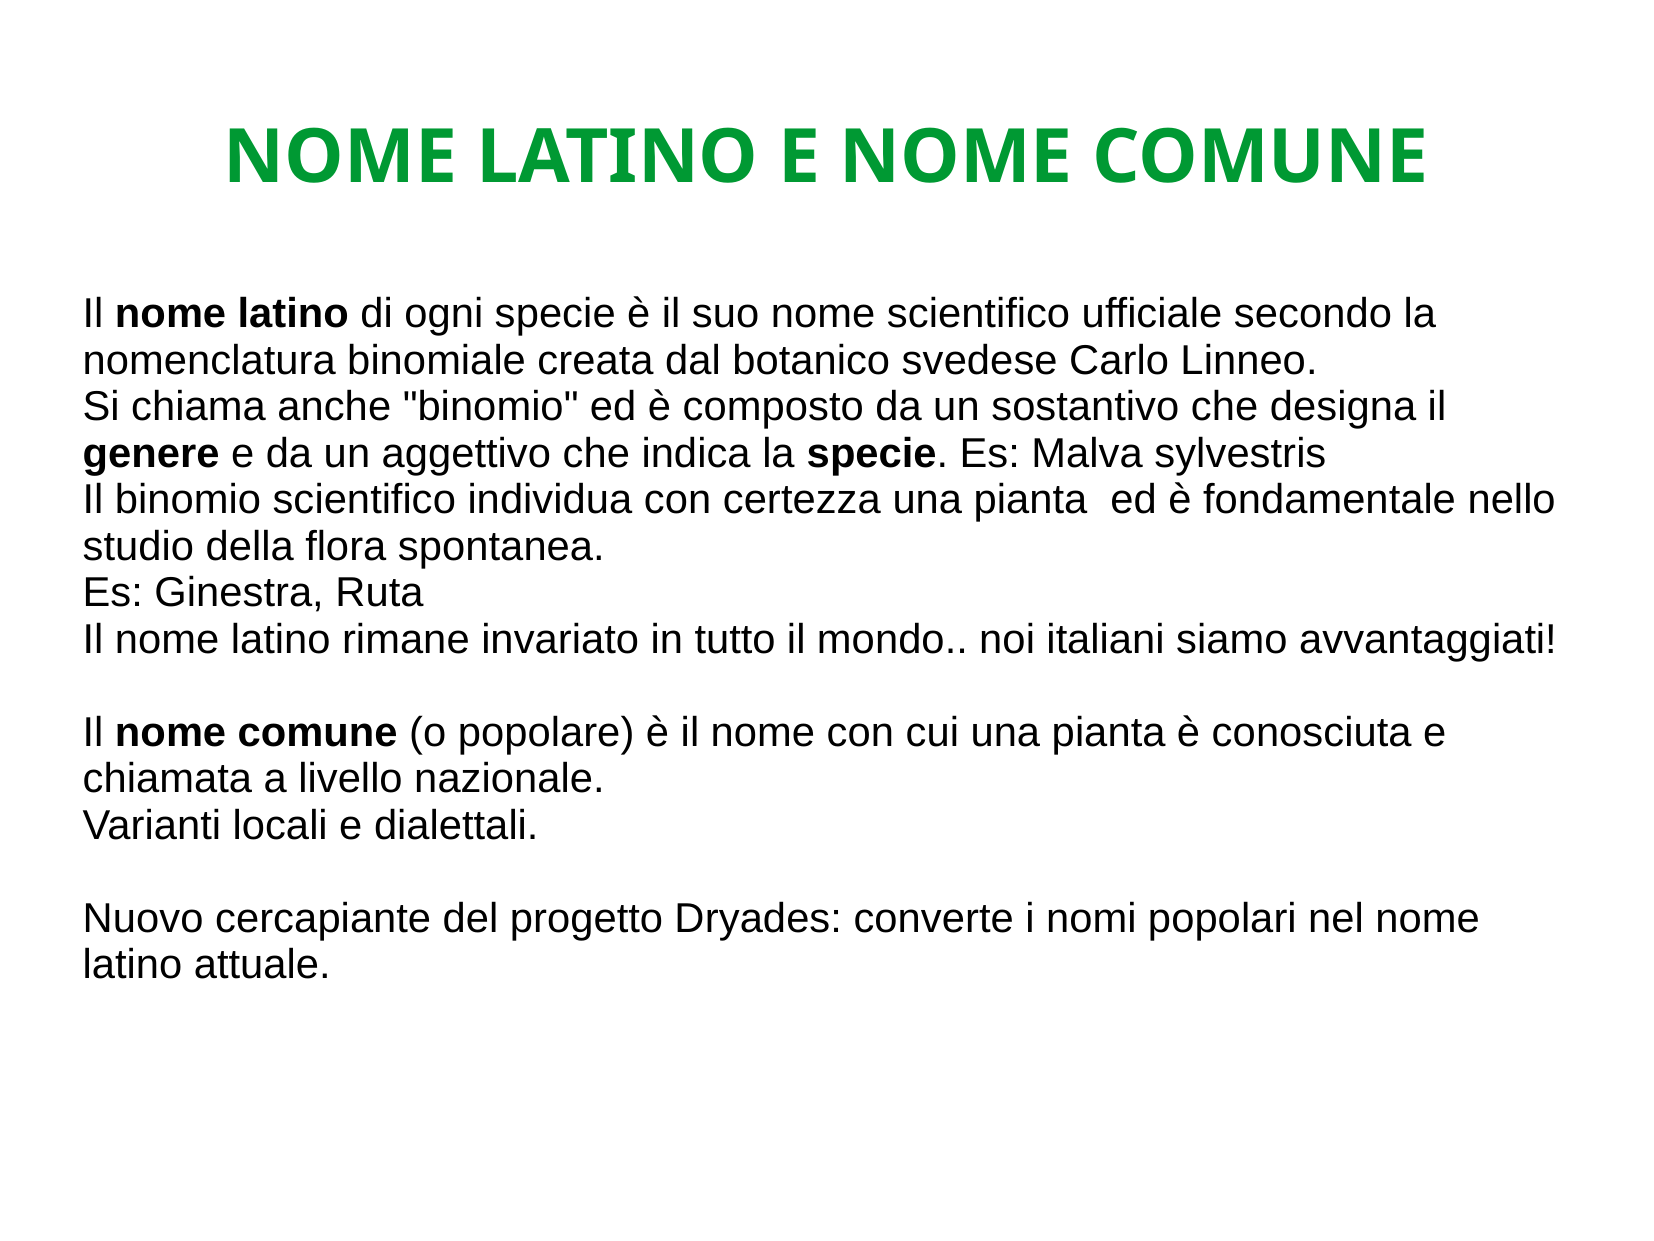

# NOME LATINO E NOME COMUNE
Il nome latino di ogni specie è il suo nome scientifico ufficiale secondo la nomenclatura binomiale creata dal botanico svedese Carlo Linneo.
Si chiama anche "binomio" ed è composto da un sostantivo che designa il genere e da un aggettivo che indica la specie. Es: Malva sylvestris
Il binomio scientifico individua con certezza una pianta ed è fondamentale nello studio della flora spontanea.
Es: Ginestra, Ruta
Il nome latino rimane invariato in tutto il mondo.. noi italiani siamo avvantaggiati!
Il nome comune (o popolare) è il nome con cui una pianta è conosciuta e chiamata a livello nazionale.
Varianti locali e dialettali.
Nuovo cercapiante del progetto Dryades: converte i nomi popolari nel nome latino attuale.